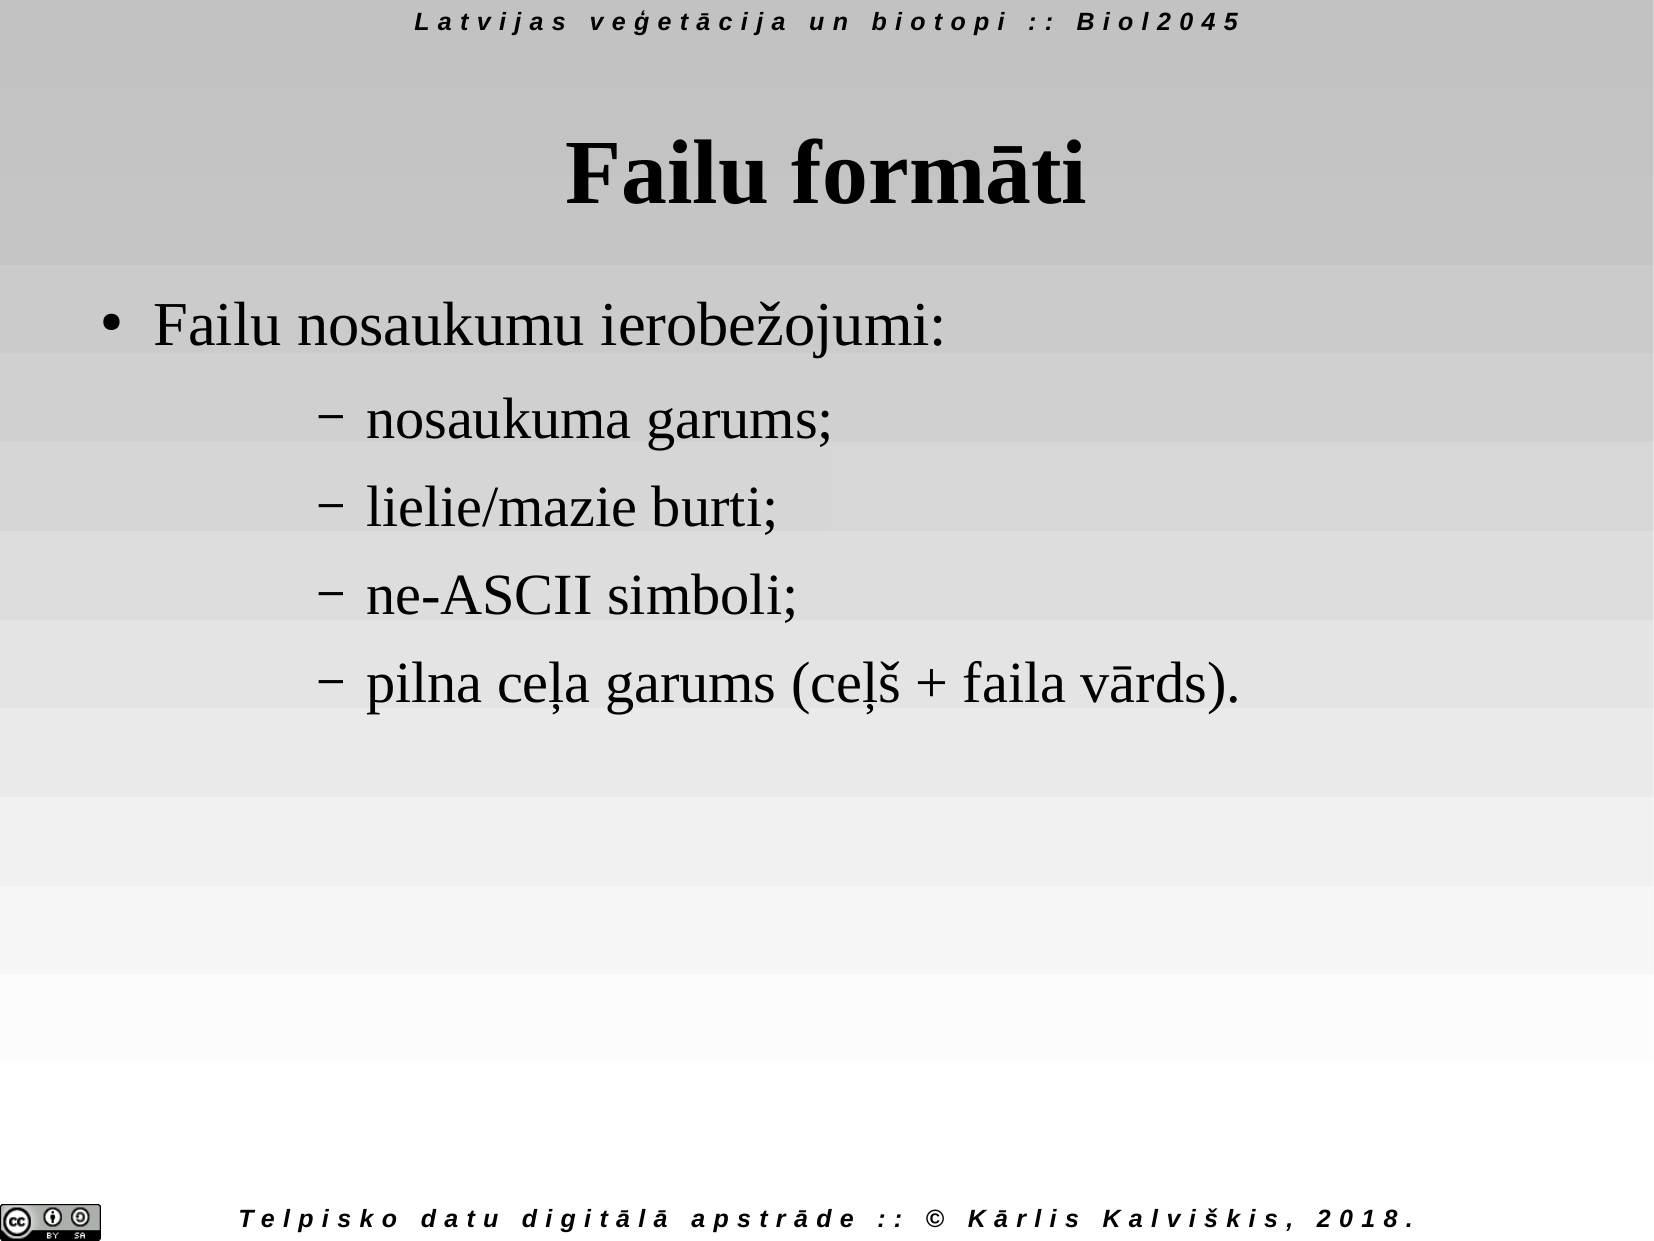

# Failu formāti
Failu nosaukumu ierobežojumi:
nosaukuma garums;
lielie/mazie burti;
ne-ASCII simboli;
pilna ceļa garums (ceļš + faila vārds).